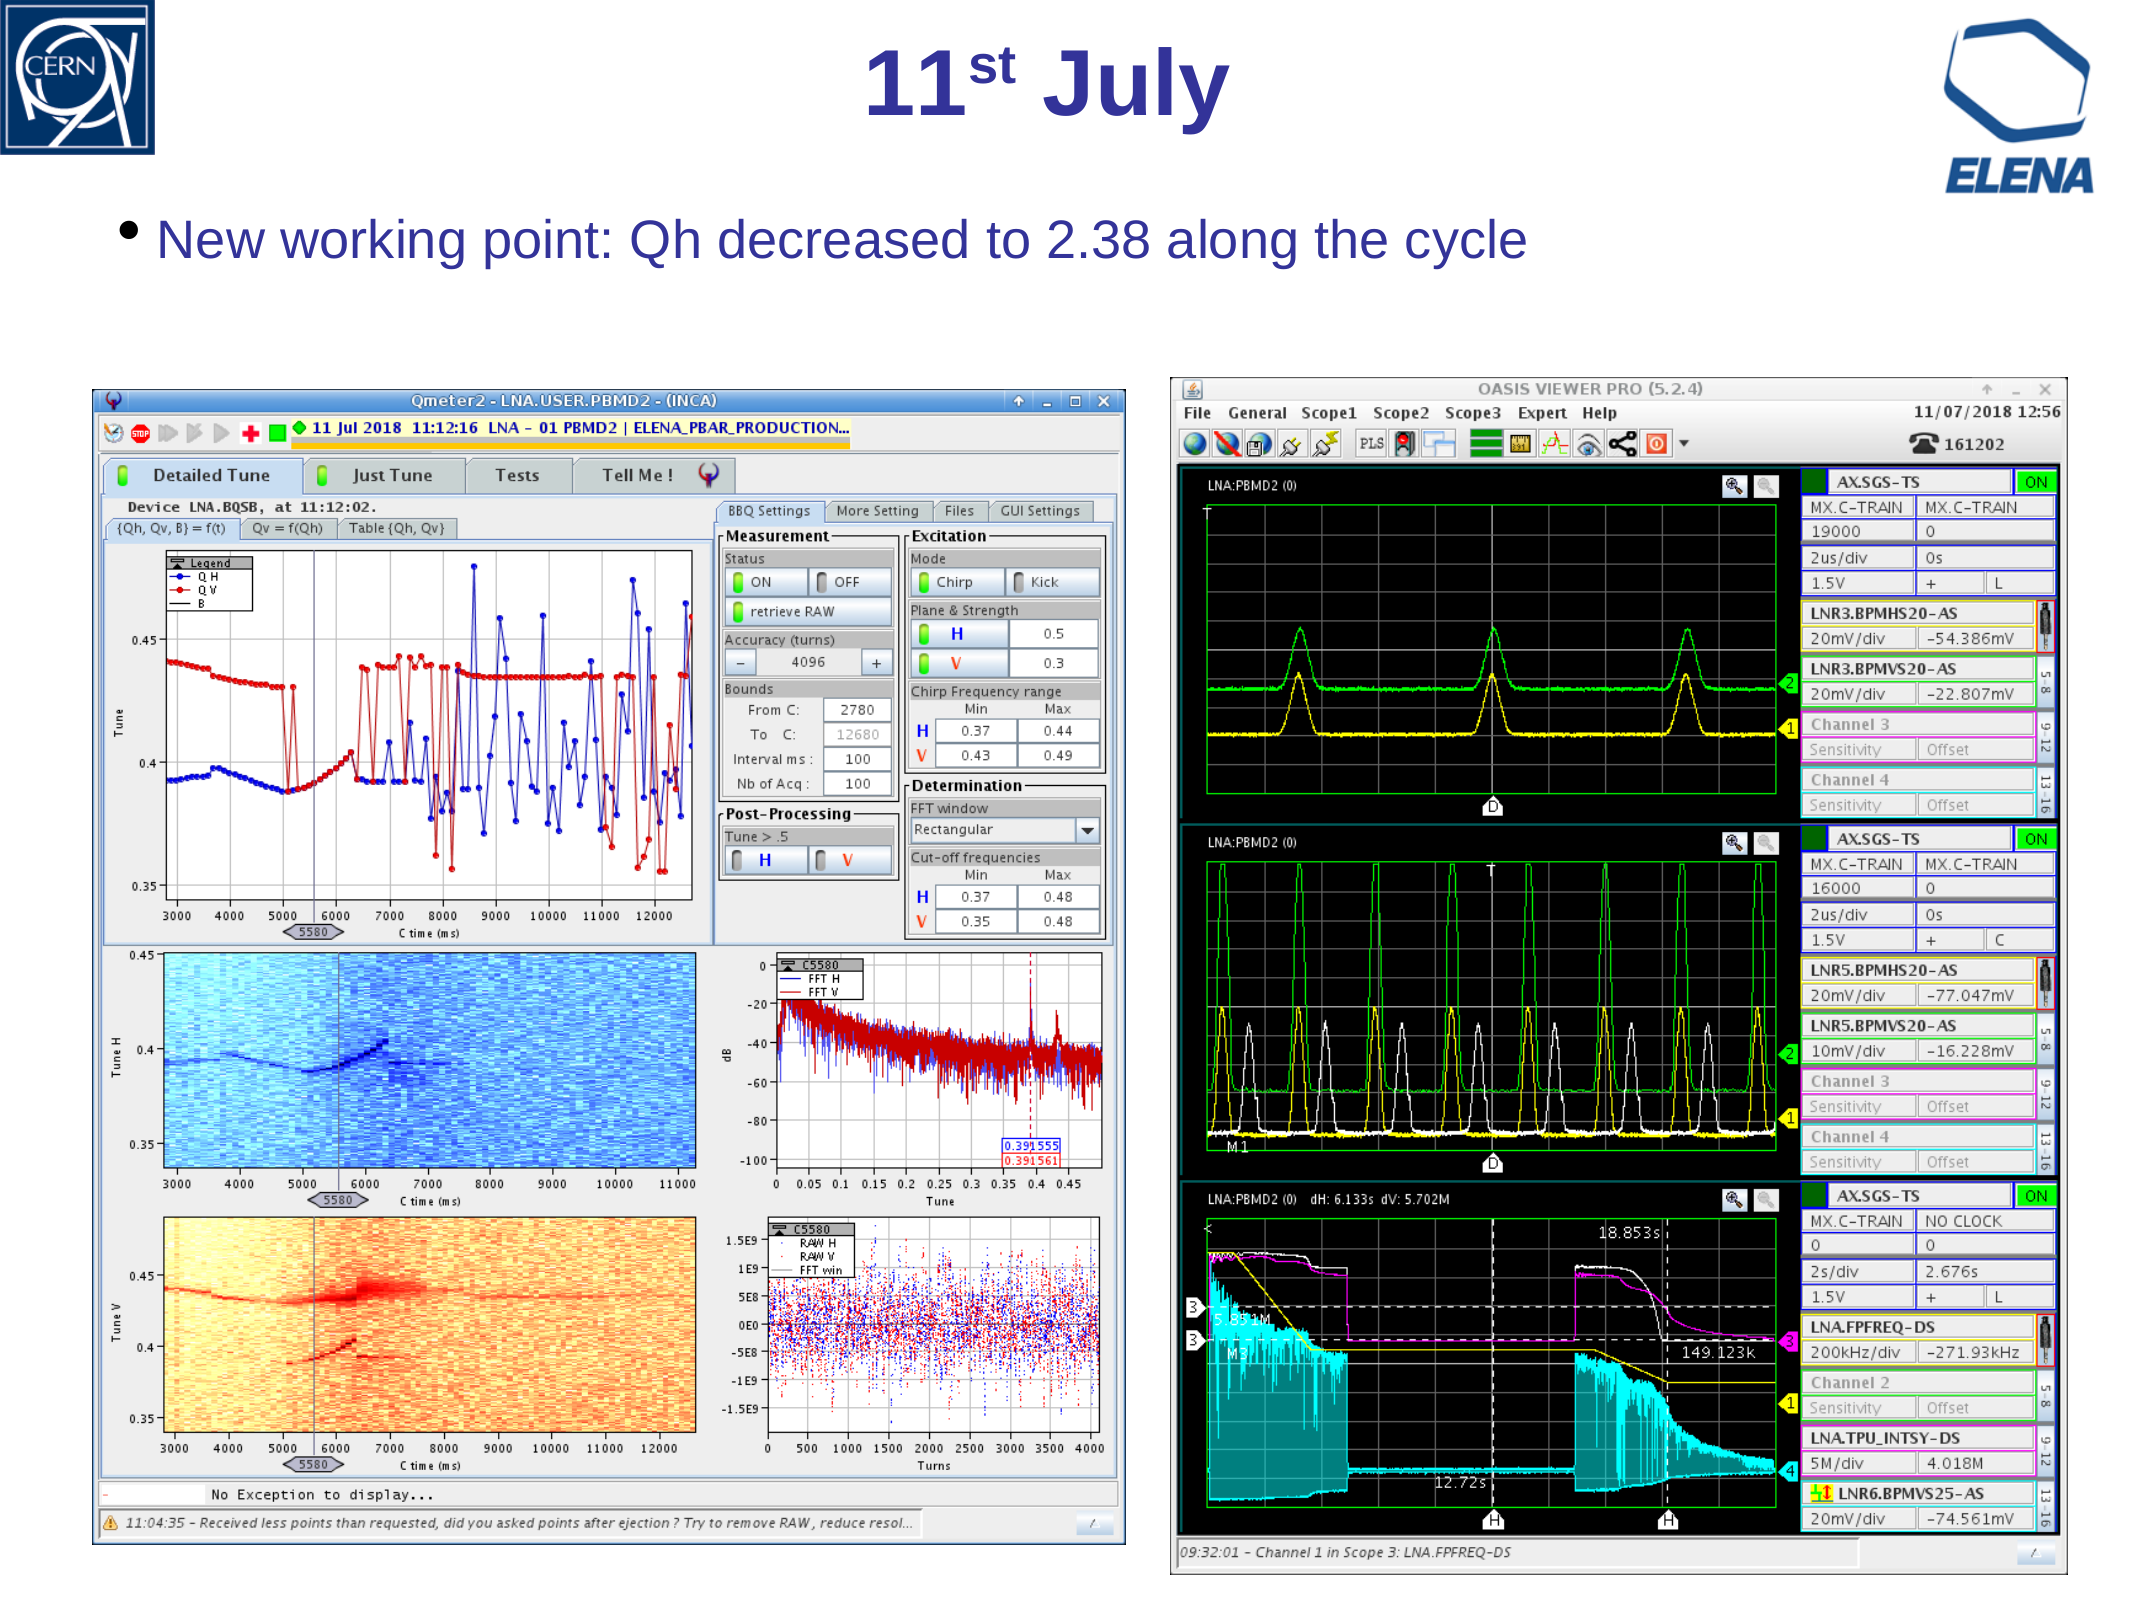

# 11st July
 New working point: Qh decreased to 2.38 along the cycle